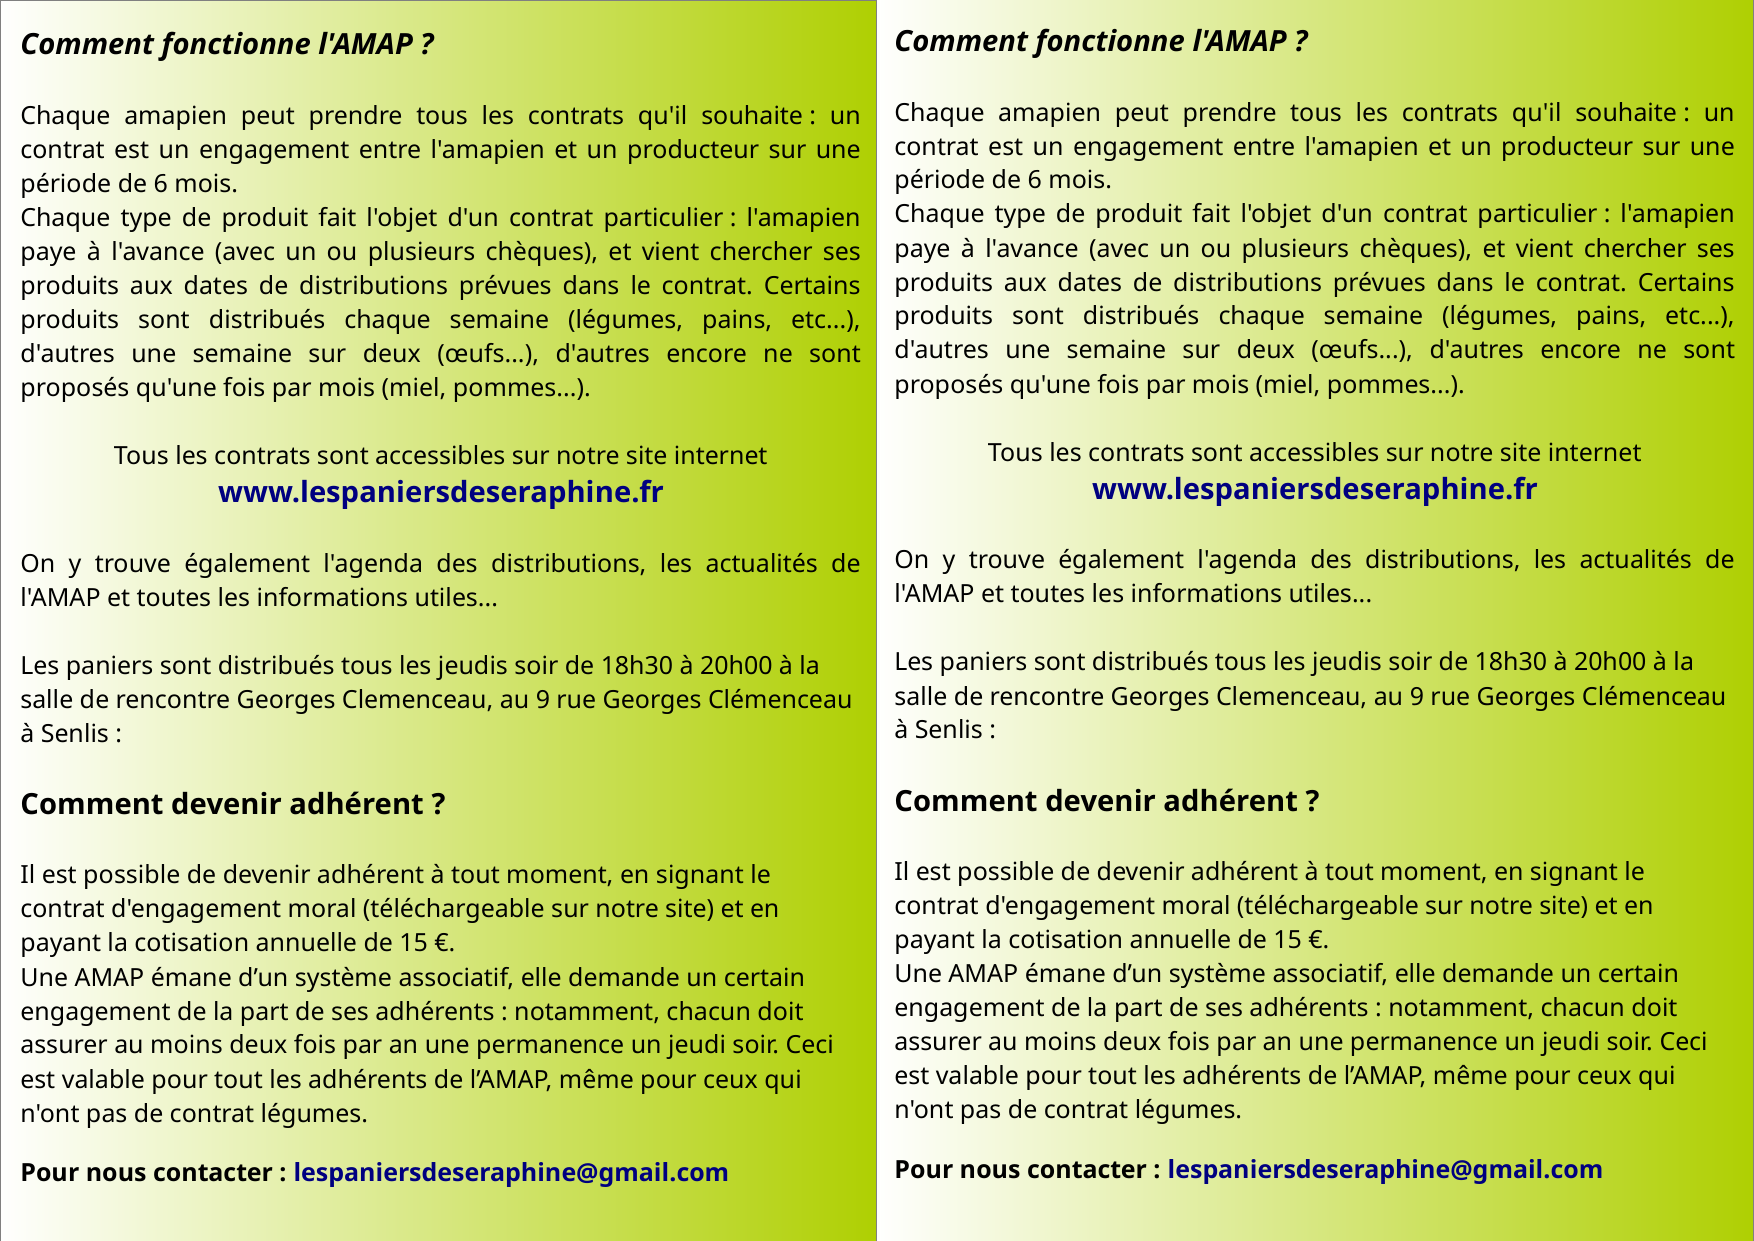

Comment fonctionne l'AMAP ?
Chaque amapien peut prendre tous les contrats qu'il souhaite : un contrat est un engagement entre l'amapien et un producteur sur une période de 6 mois.
Chaque type de produit fait l'objet d'un contrat particulier : l'amapien paye à l'avance (avec un ou plusieurs chèques), et vient chercher ses produits aux dates de distributions prévues dans le contrat. Certains produits sont distribués chaque semaine (légumes, pains, etc...), d'autres une semaine sur deux (œufs...), d'autres encore ne sont proposés qu'une fois par mois (miel, pommes...).
Tous les contrats sont accessibles sur notre site internet
www.lespaniersdeseraphine.fr
On y trouve également l'agenda des distributions, les actualités de l'AMAP et toutes les informations utiles...
Les paniers sont distribués tous les jeudis soir de 18h30 à 20h00 à la salle de rencontre Georges Clemenceau, au 9 rue Georges Clémenceau à Senlis :
Comment devenir adhérent ?
Il est possible de devenir adhérent à tout moment, en signant le contrat d'engagement moral (téléchargeable sur notre site) et en payant la cotisation annuelle de 15 €.
Une AMAP émane d’un système associatif, elle demande un certain engagement de la part de ses adhérents : notamment, chacun doit assurer au moins deux fois par an une permanence un jeudi soir. Ceci est valable pour tout les adhérents de l’AMAP, même pour ceux qui n'ont pas de contrat légumes.
Pour nous contacter : lespaniersdeseraphine@gmail.com
Comment fonctionne l'AMAP ?
Chaque amapien peut prendre tous les contrats qu'il souhaite : un contrat est un engagement entre l'amapien et un producteur sur une période de 6 mois.
Chaque type de produit fait l'objet d'un contrat particulier : l'amapien paye à l'avance (avec un ou plusieurs chèques), et vient chercher ses produits aux dates de distributions prévues dans le contrat. Certains produits sont distribués chaque semaine (légumes, pains, etc...), d'autres une semaine sur deux (œufs...), d'autres encore ne sont proposés qu'une fois par mois (miel, pommes...).
Tous les contrats sont accessibles sur notre site internet
www.lespaniersdeseraphine.fr
On y trouve également l'agenda des distributions, les actualités de l'AMAP et toutes les informations utiles...
Les paniers sont distribués tous les jeudis soir de 18h30 à 20h00 à la salle de rencontre Georges Clemenceau, au 9 rue Georges Clémenceau à Senlis :
Comment devenir adhérent ?
Il est possible de devenir adhérent à tout moment, en signant le contrat d'engagement moral (téléchargeable sur notre site) et en payant la cotisation annuelle de 15 €.
Une AMAP émane d’un système associatif, elle demande un certain engagement de la part de ses adhérents : notamment, chacun doit assurer au moins deux fois par an une permanence un jeudi soir. Ceci est valable pour tout les adhérents de l’AMAP, même pour ceux qui n'ont pas de contrat légumes.
Pour nous contacter : lespaniersdeseraphine@gmail.com
Qu'est-ce qu'une AMAP ?